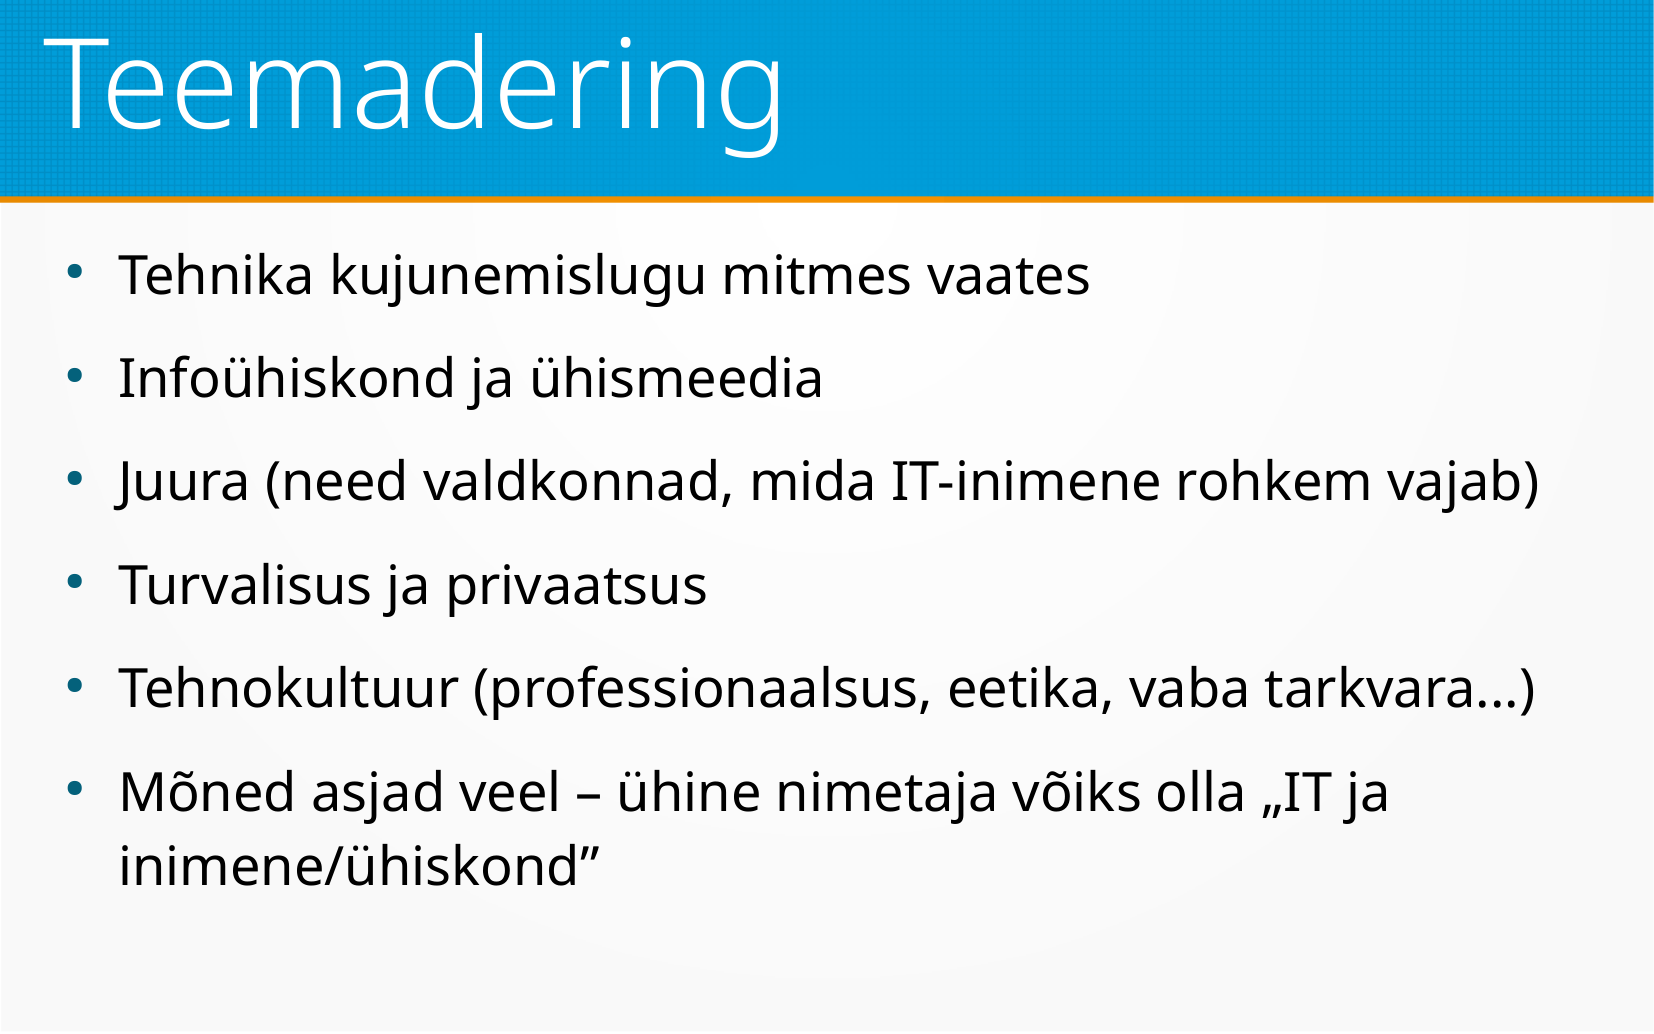

# Teemadering
Tehnika kujunemislugu mitmes vaates
Infoühiskond ja ühismeedia
Juura (need valdkonnad, mida IT-inimene rohkem vajab)
Turvalisus ja privaatsus
Tehnokultuur (professionaalsus, eetika, vaba tarkvara...)
Mõned asjad veel – ühine nimetaja võiks olla „IT ja inimene/ühiskond”